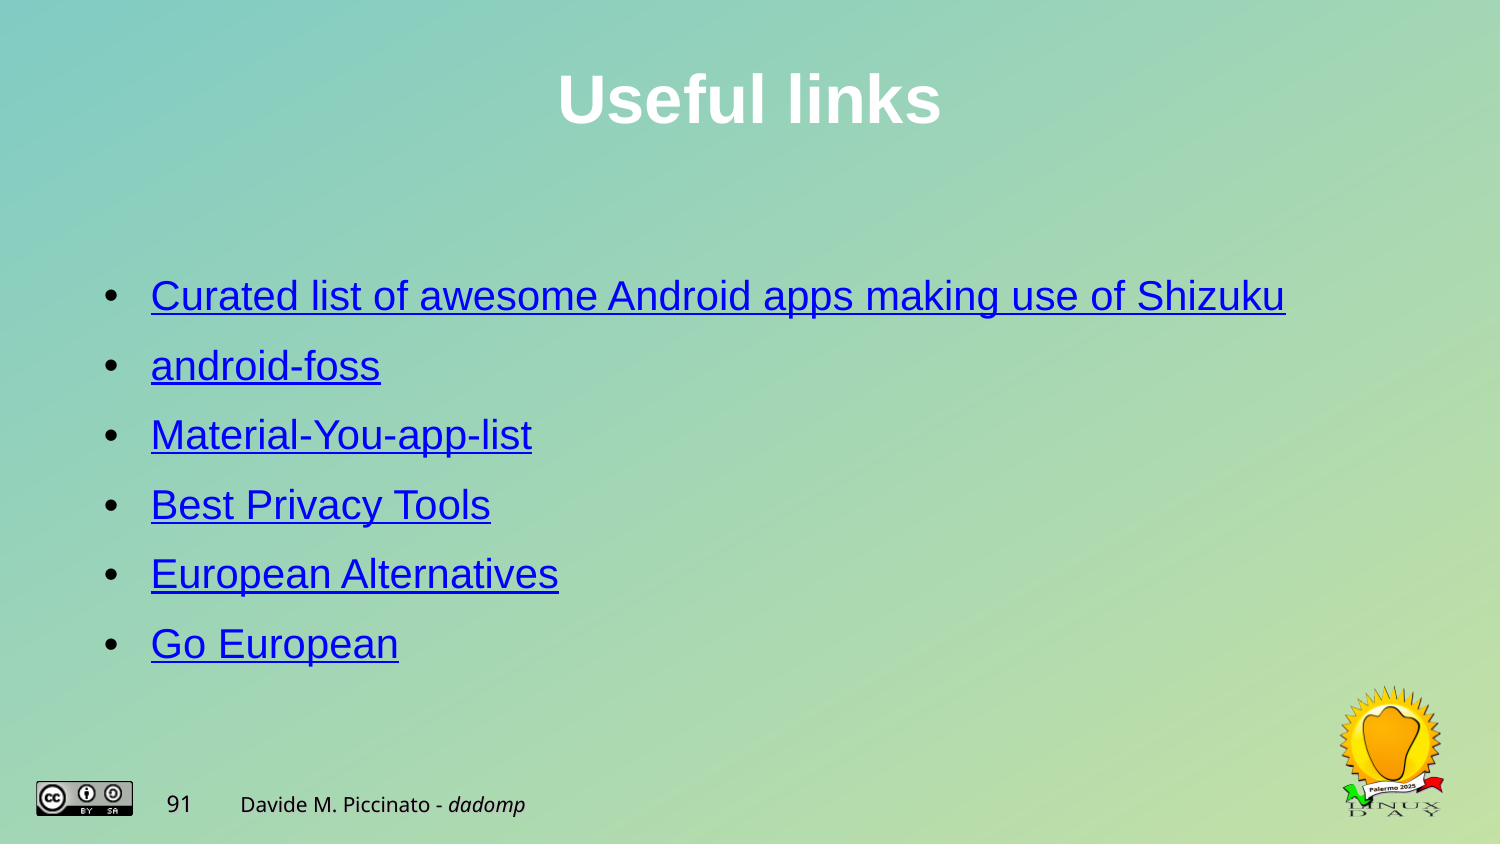

# Useful links
Curated list of awesome Android apps making use of Shizuku
android-foss
Material-You-app-list
Best Privacy Tools
European Alternatives
Go European